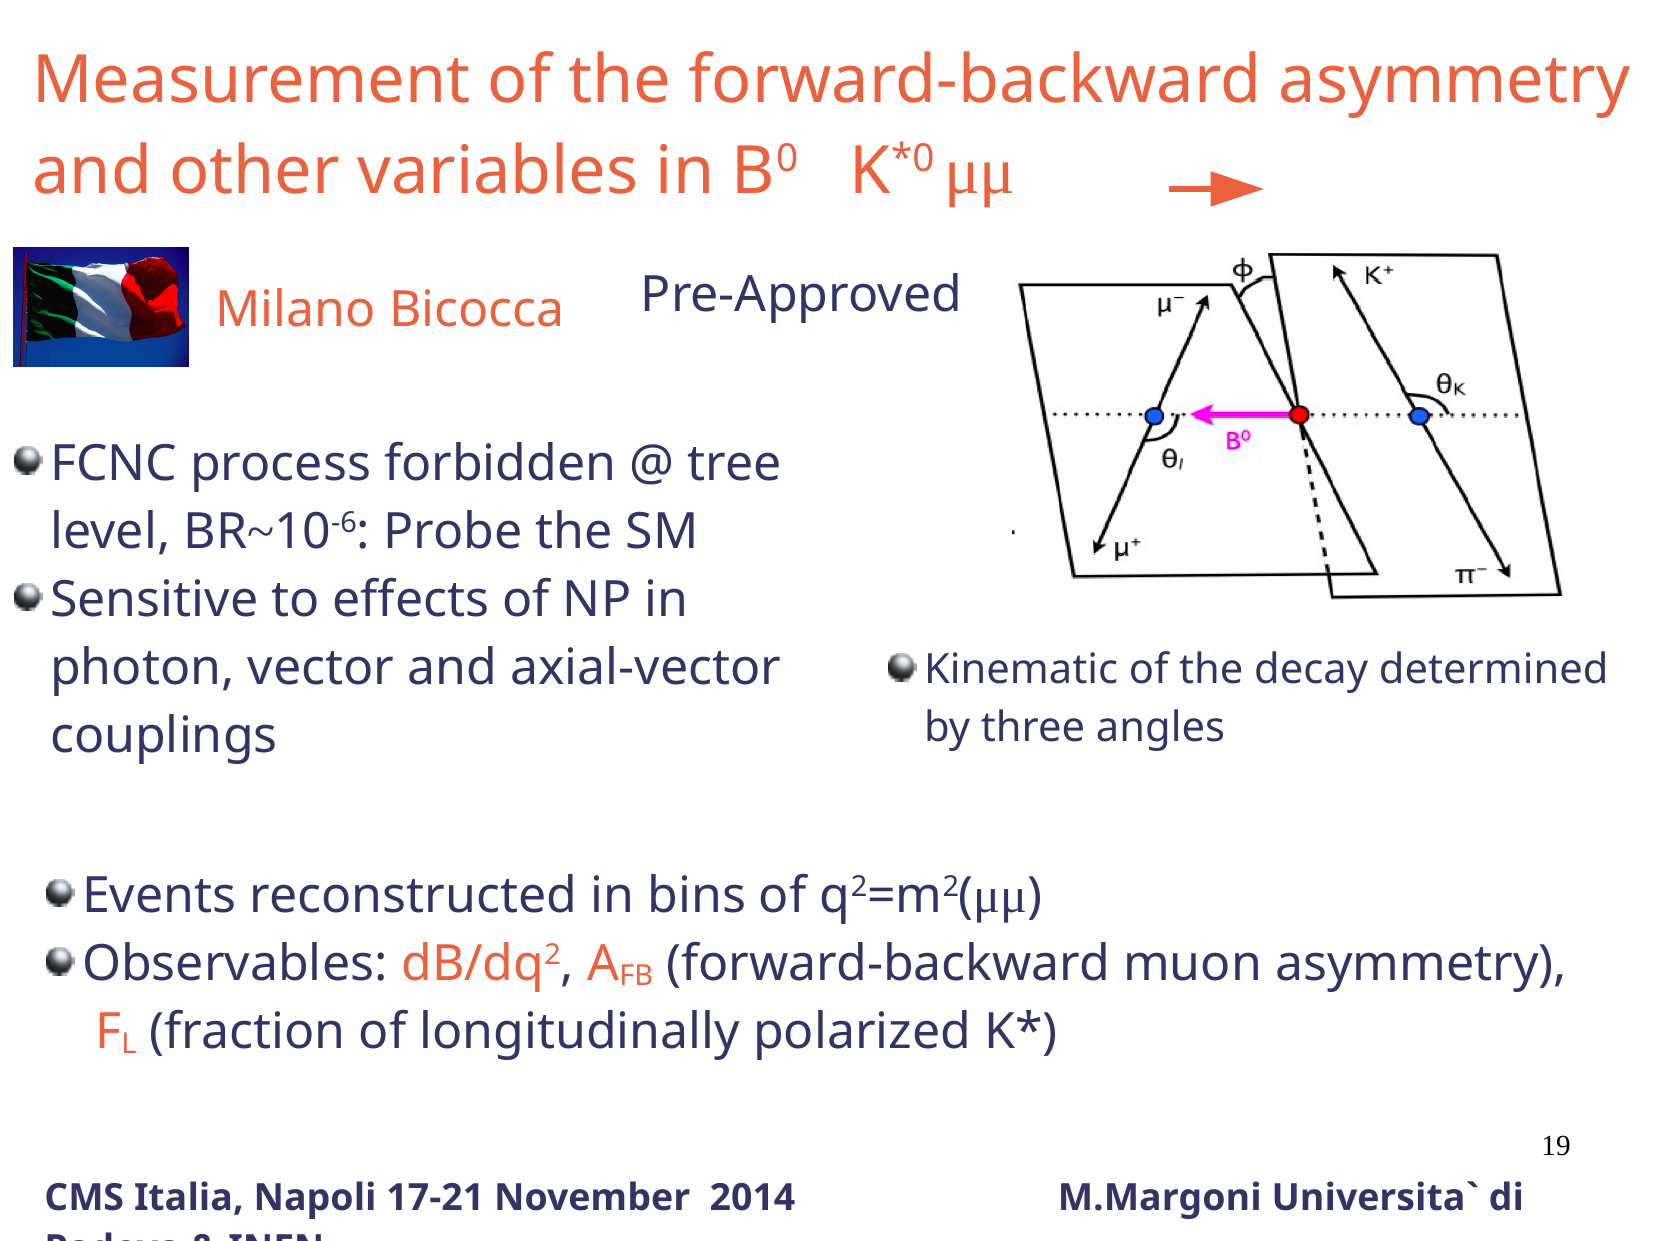

Measurement of the forward-backward asymmetry and other variables in B0 K*0 μμ
Pre-Approved
Milano Bicocca
FCNC process forbidden @ tree level, BR~10-6: Probe the SM
Sensitive to effects of NP in photon, vector and axial-vector couplings
Kinematic of the decay determined by three angles
Events reconstructed in bins of q2=m2(μμ)
Observables: dB/dq2, AFB (forward-backward muon asymmetry), FL (fraction of longitudinally polarized K*)
19
CMS Italia, Napoli 17-21 November 2014 M.Margoni Universita` di Padova & INFN